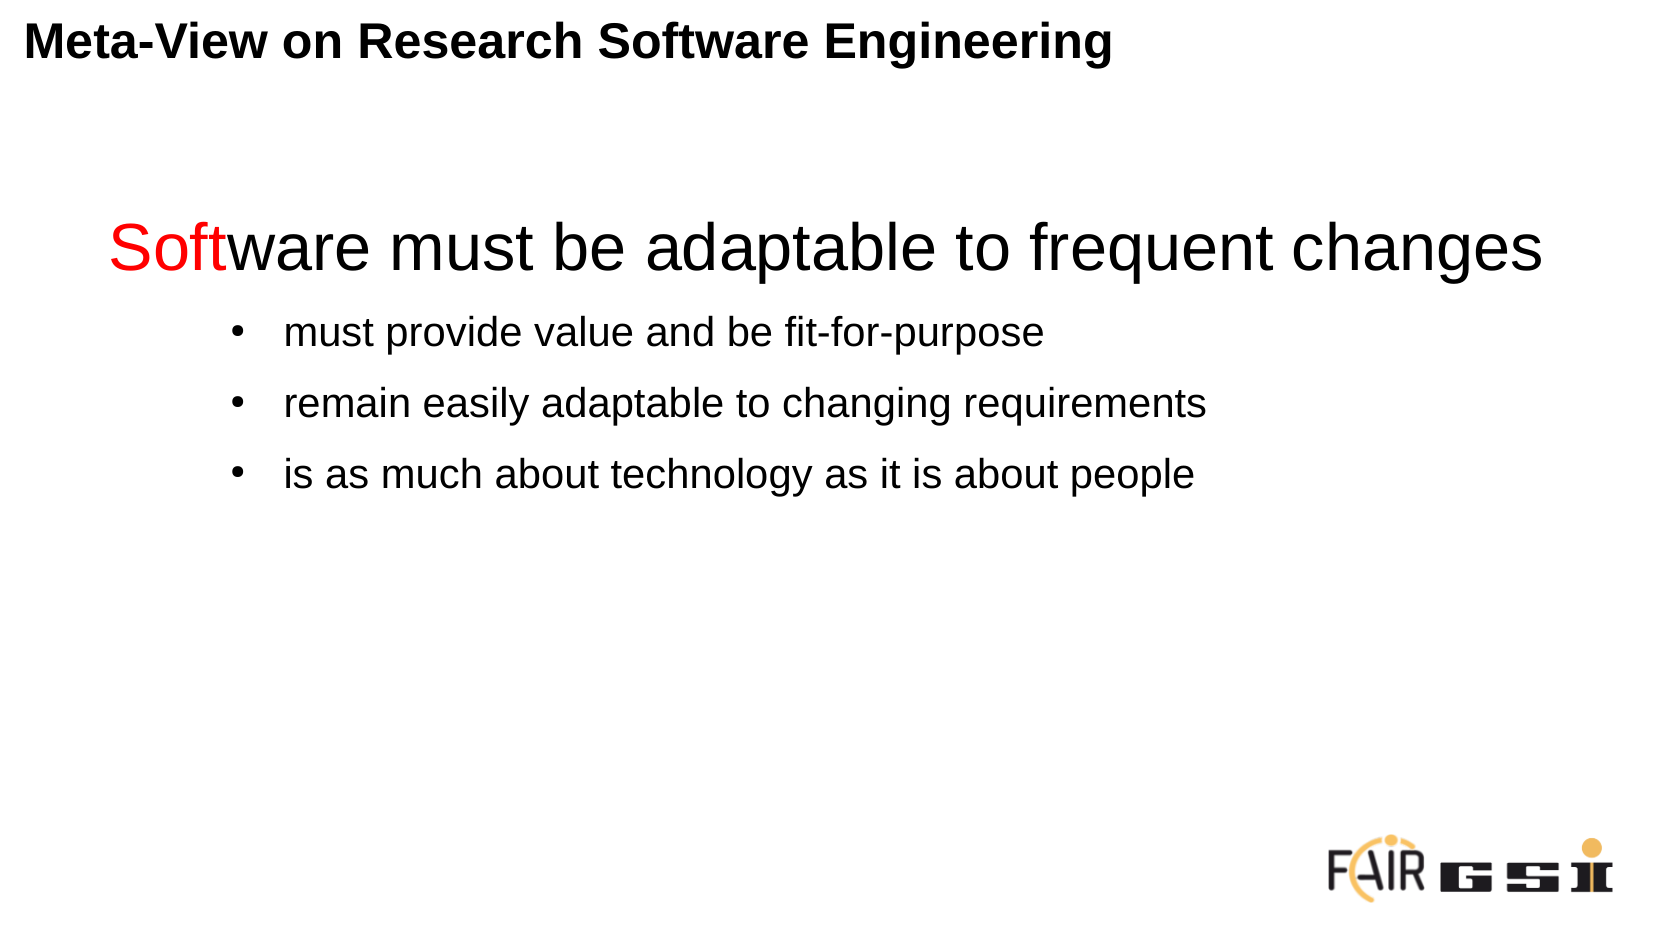

# Meta-View on Research Software Engineering
Software must be adaptable to frequent changes
must provide value and be fit-for-purpose
remain easily adaptable to changing requirements
is as much about technology as it is about people